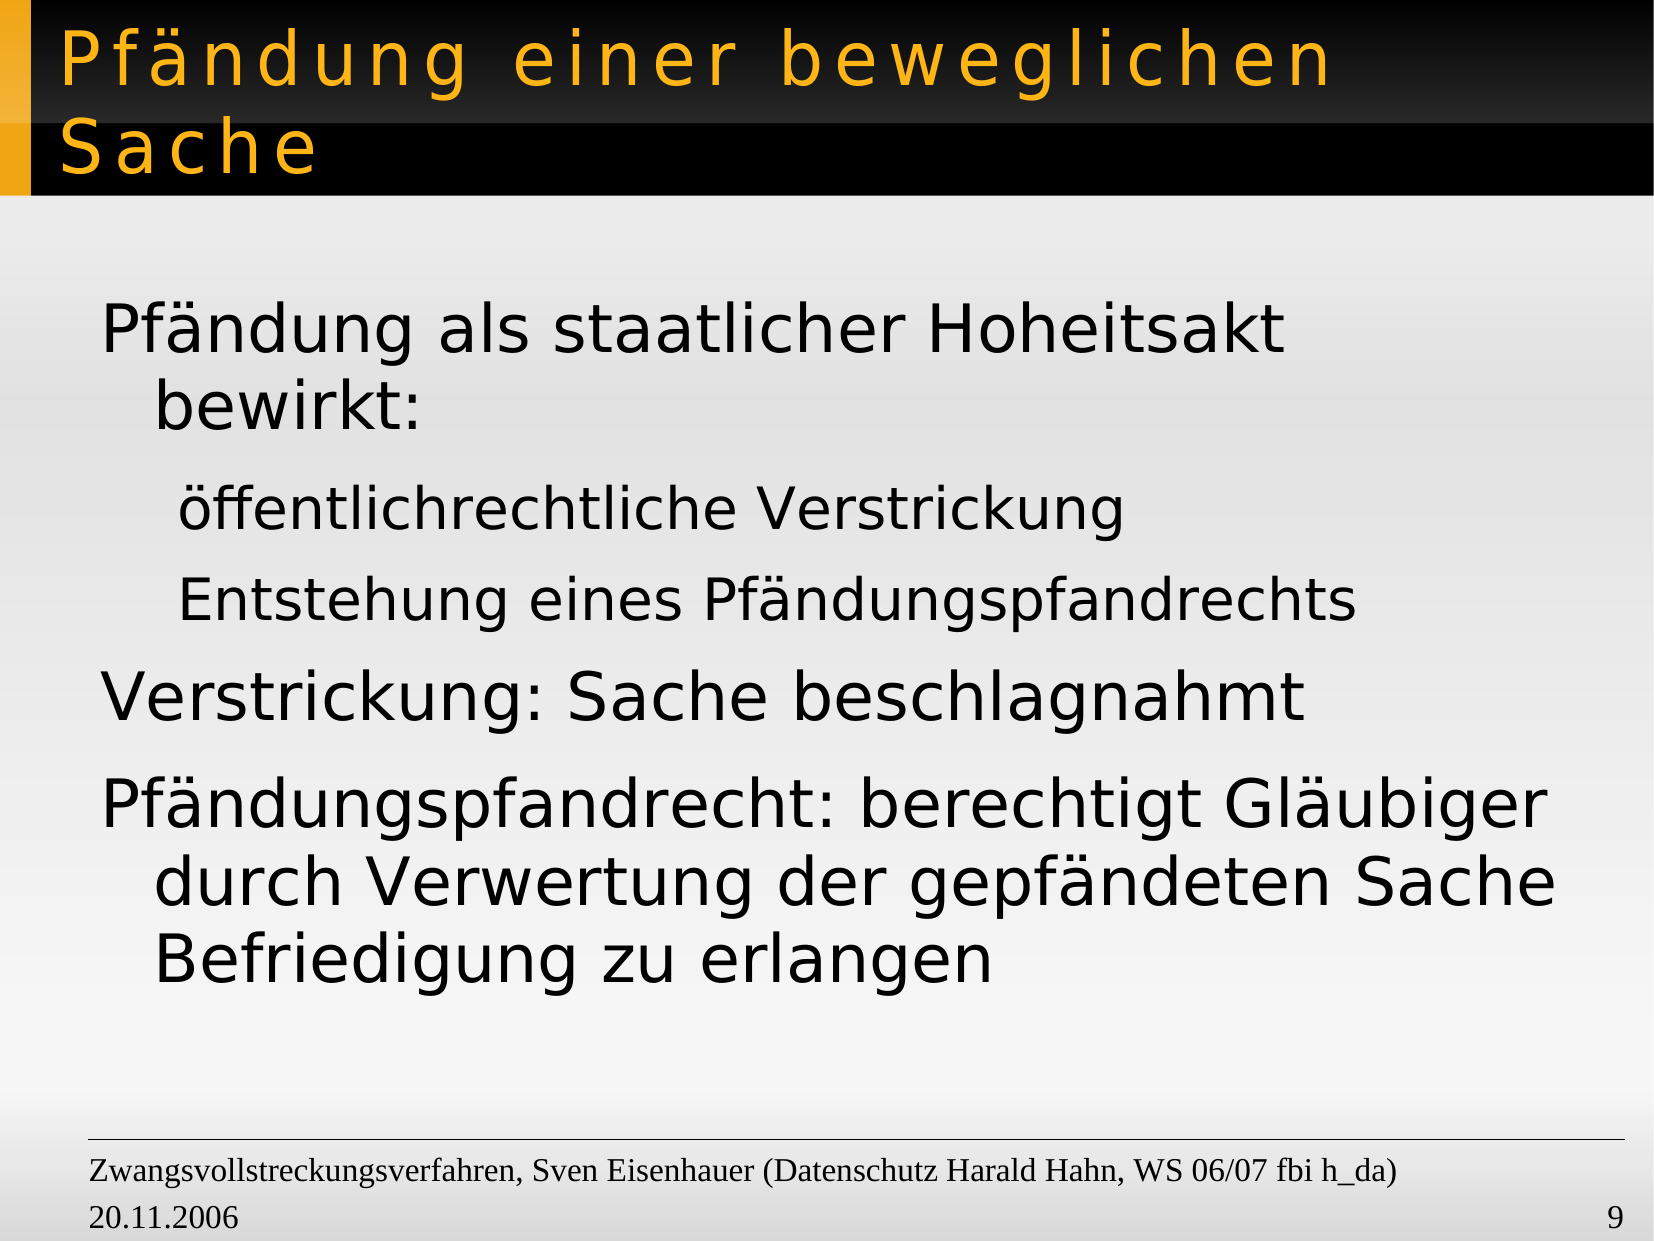

# Pfändung einer beweglichen Sache
Pfändung als staatlicher Hoheitsakt bewirkt:
öffentlichrechtliche Verstrickung
Entstehung eines Pfändungspfandrechts
Verstrickung: Sache beschlagnahmt
Pfändungspfandrecht: berechtigt Gläubiger durch Verwertung der gepfändeten Sache Befriedigung zu erlangen
Zwangsvollstreckungsverfahren, Sven Eisenhauer (Datenschutz Harald Hahn, WS 06/07 fbi h_da)
20.11.2006
9